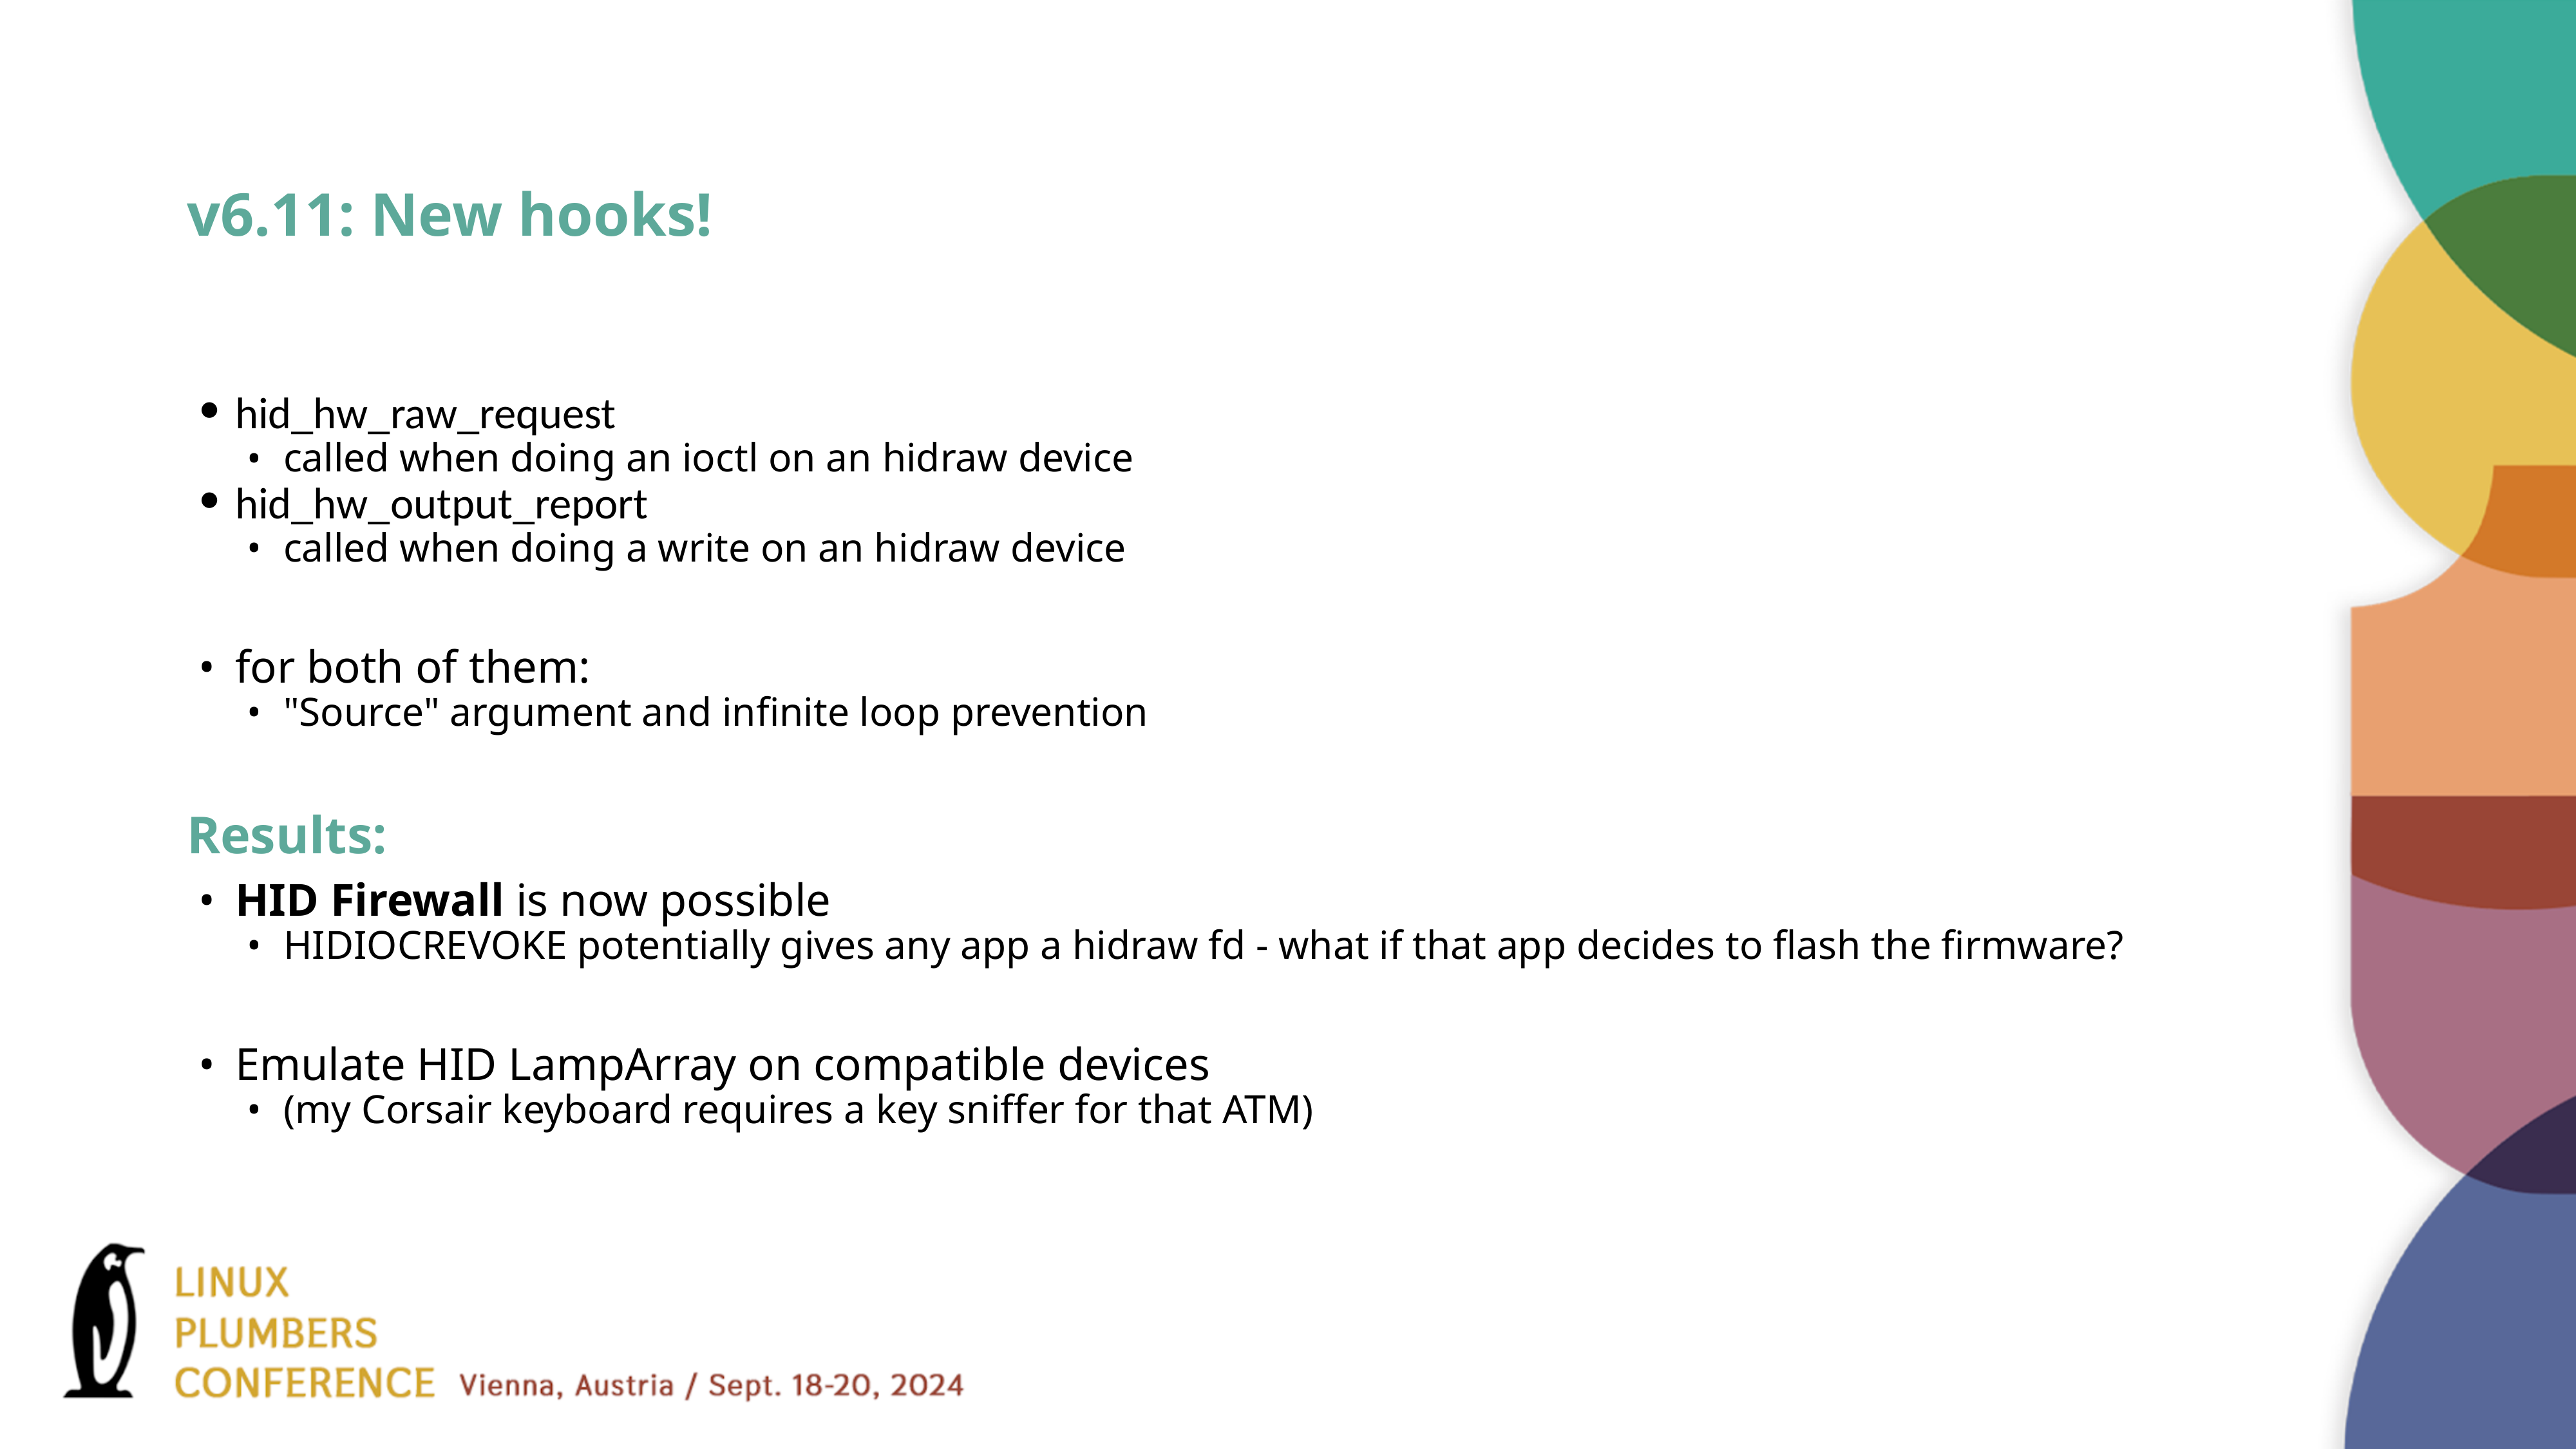

# v6.11: New hooks!
hid_hw_raw_request
called when doing an ioctl on an hidraw device
hid_hw_output_report
called when doing a write on an hidraw device
for both of them:
"Source" argument and infinite loop prevention
Results:
HID Firewall is now possible
HIDIOCREVOKE potentially gives any app a hidraw fd - what if that app decides to flash the firmware?
Emulate HID LampArray on compatible devices
(my Corsair keyboard requires a key sniffer for that ATM)